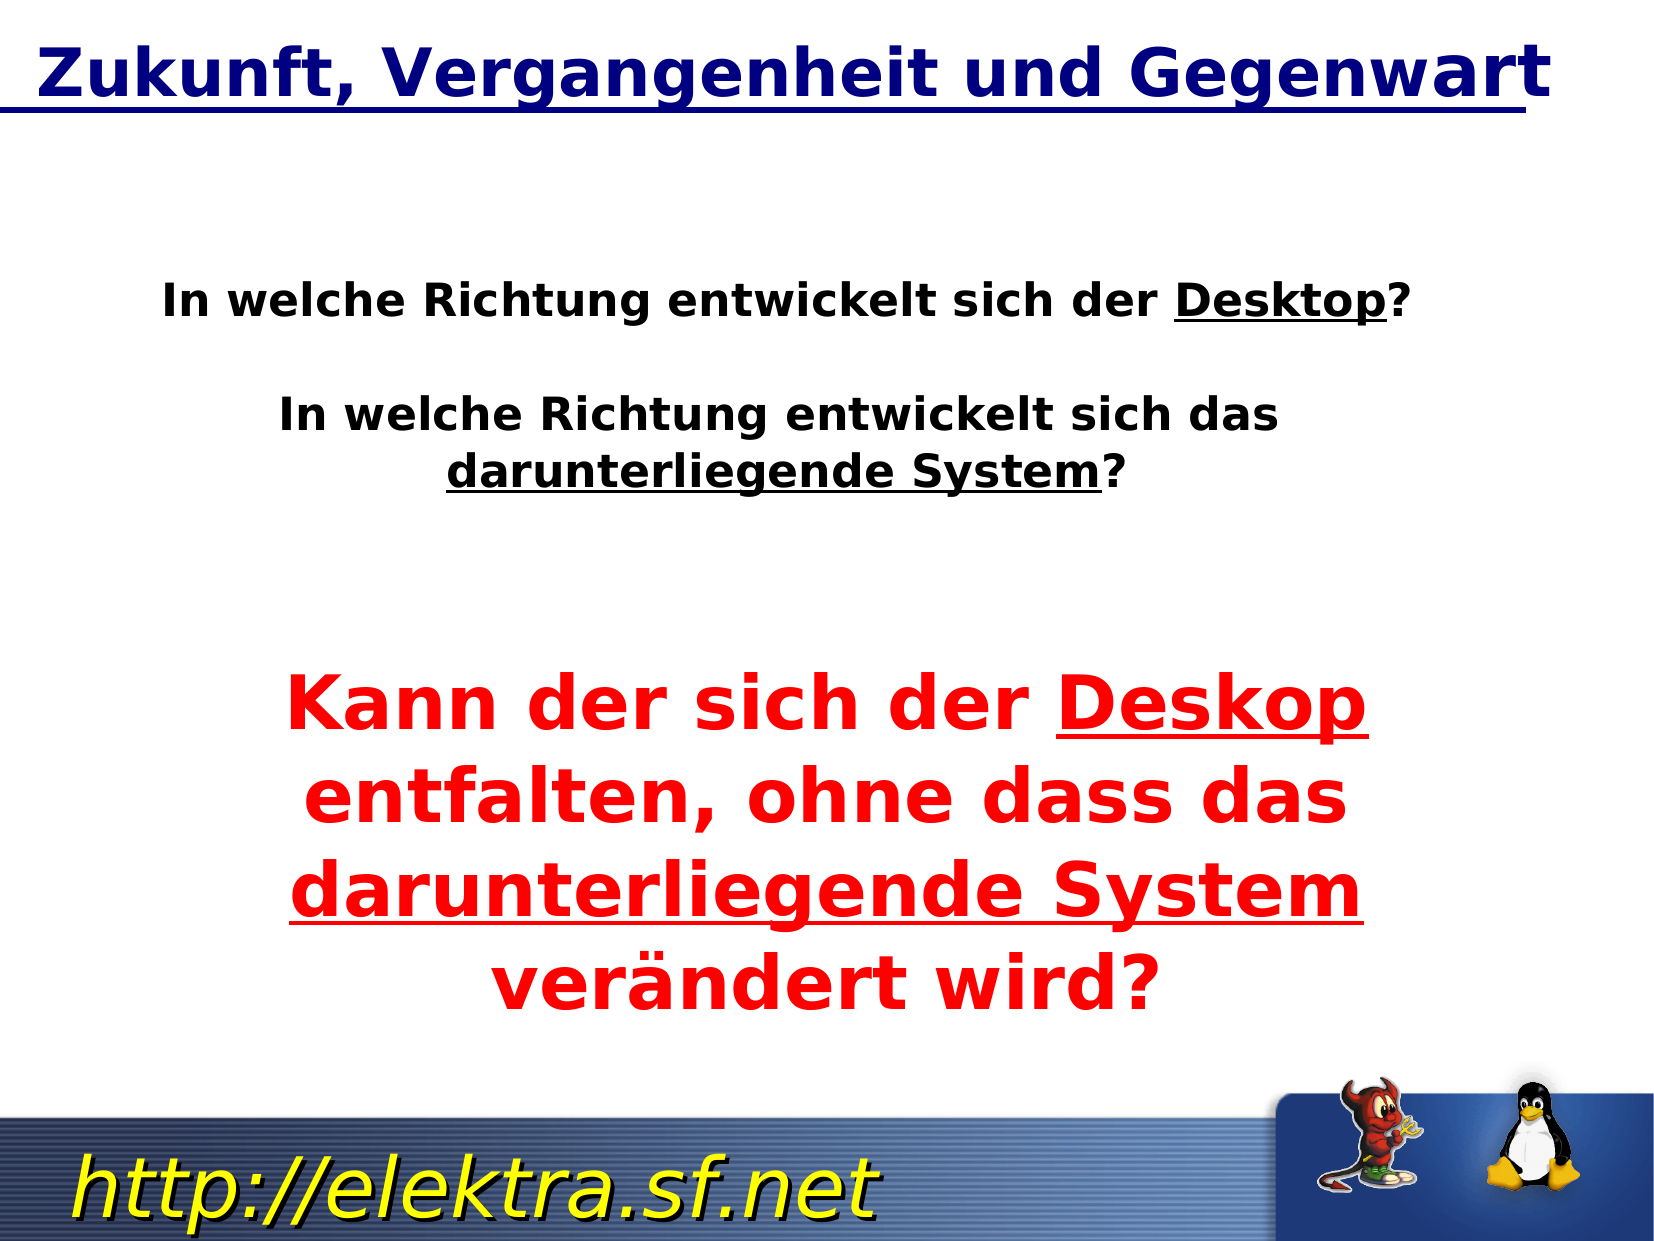

Zukunft, Vergangenheit und Gegenwart
In welche Richtung entwickelt sich der Desktop?
In welche Richtung entwickelt sich das
darunterliegende System?
Kann der sich der Deskop entfalten, ohne dass das darunterliegende System verändert wird?